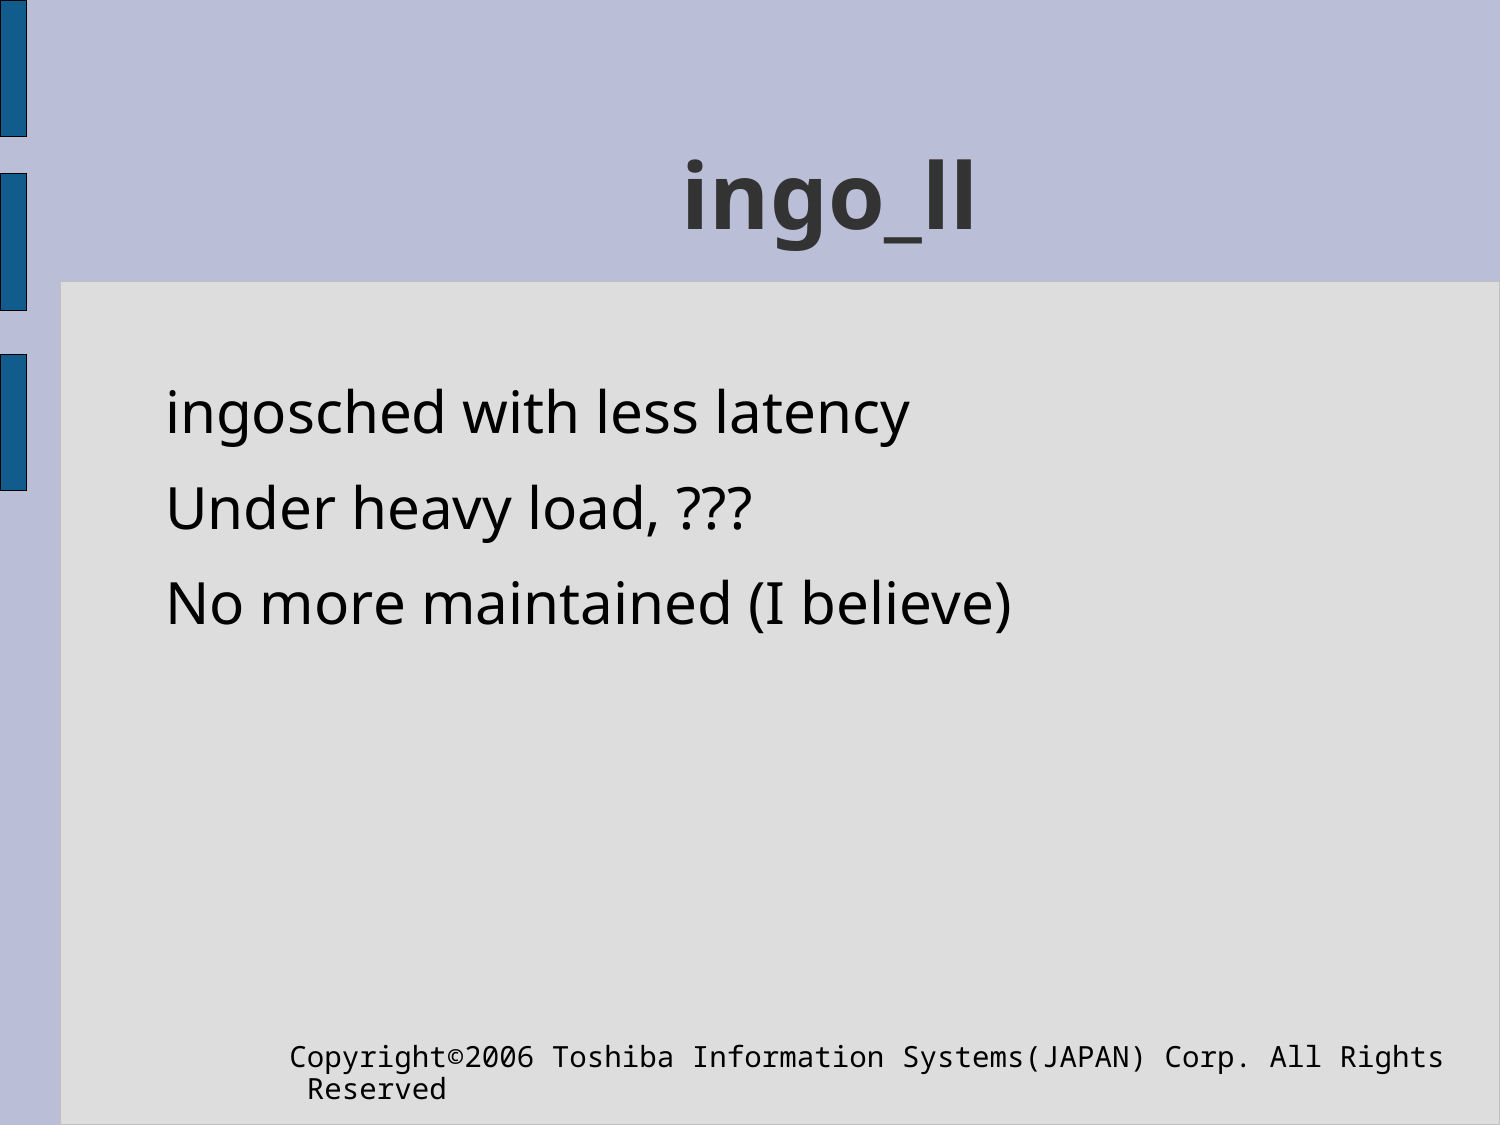

# ingo_ll
ingosched with less latency
Under heavy load, ???
No more maintained (I believe)
Copyright©2006 Toshiba Information Systems(JAPAN) Corp. All Rights Reserved